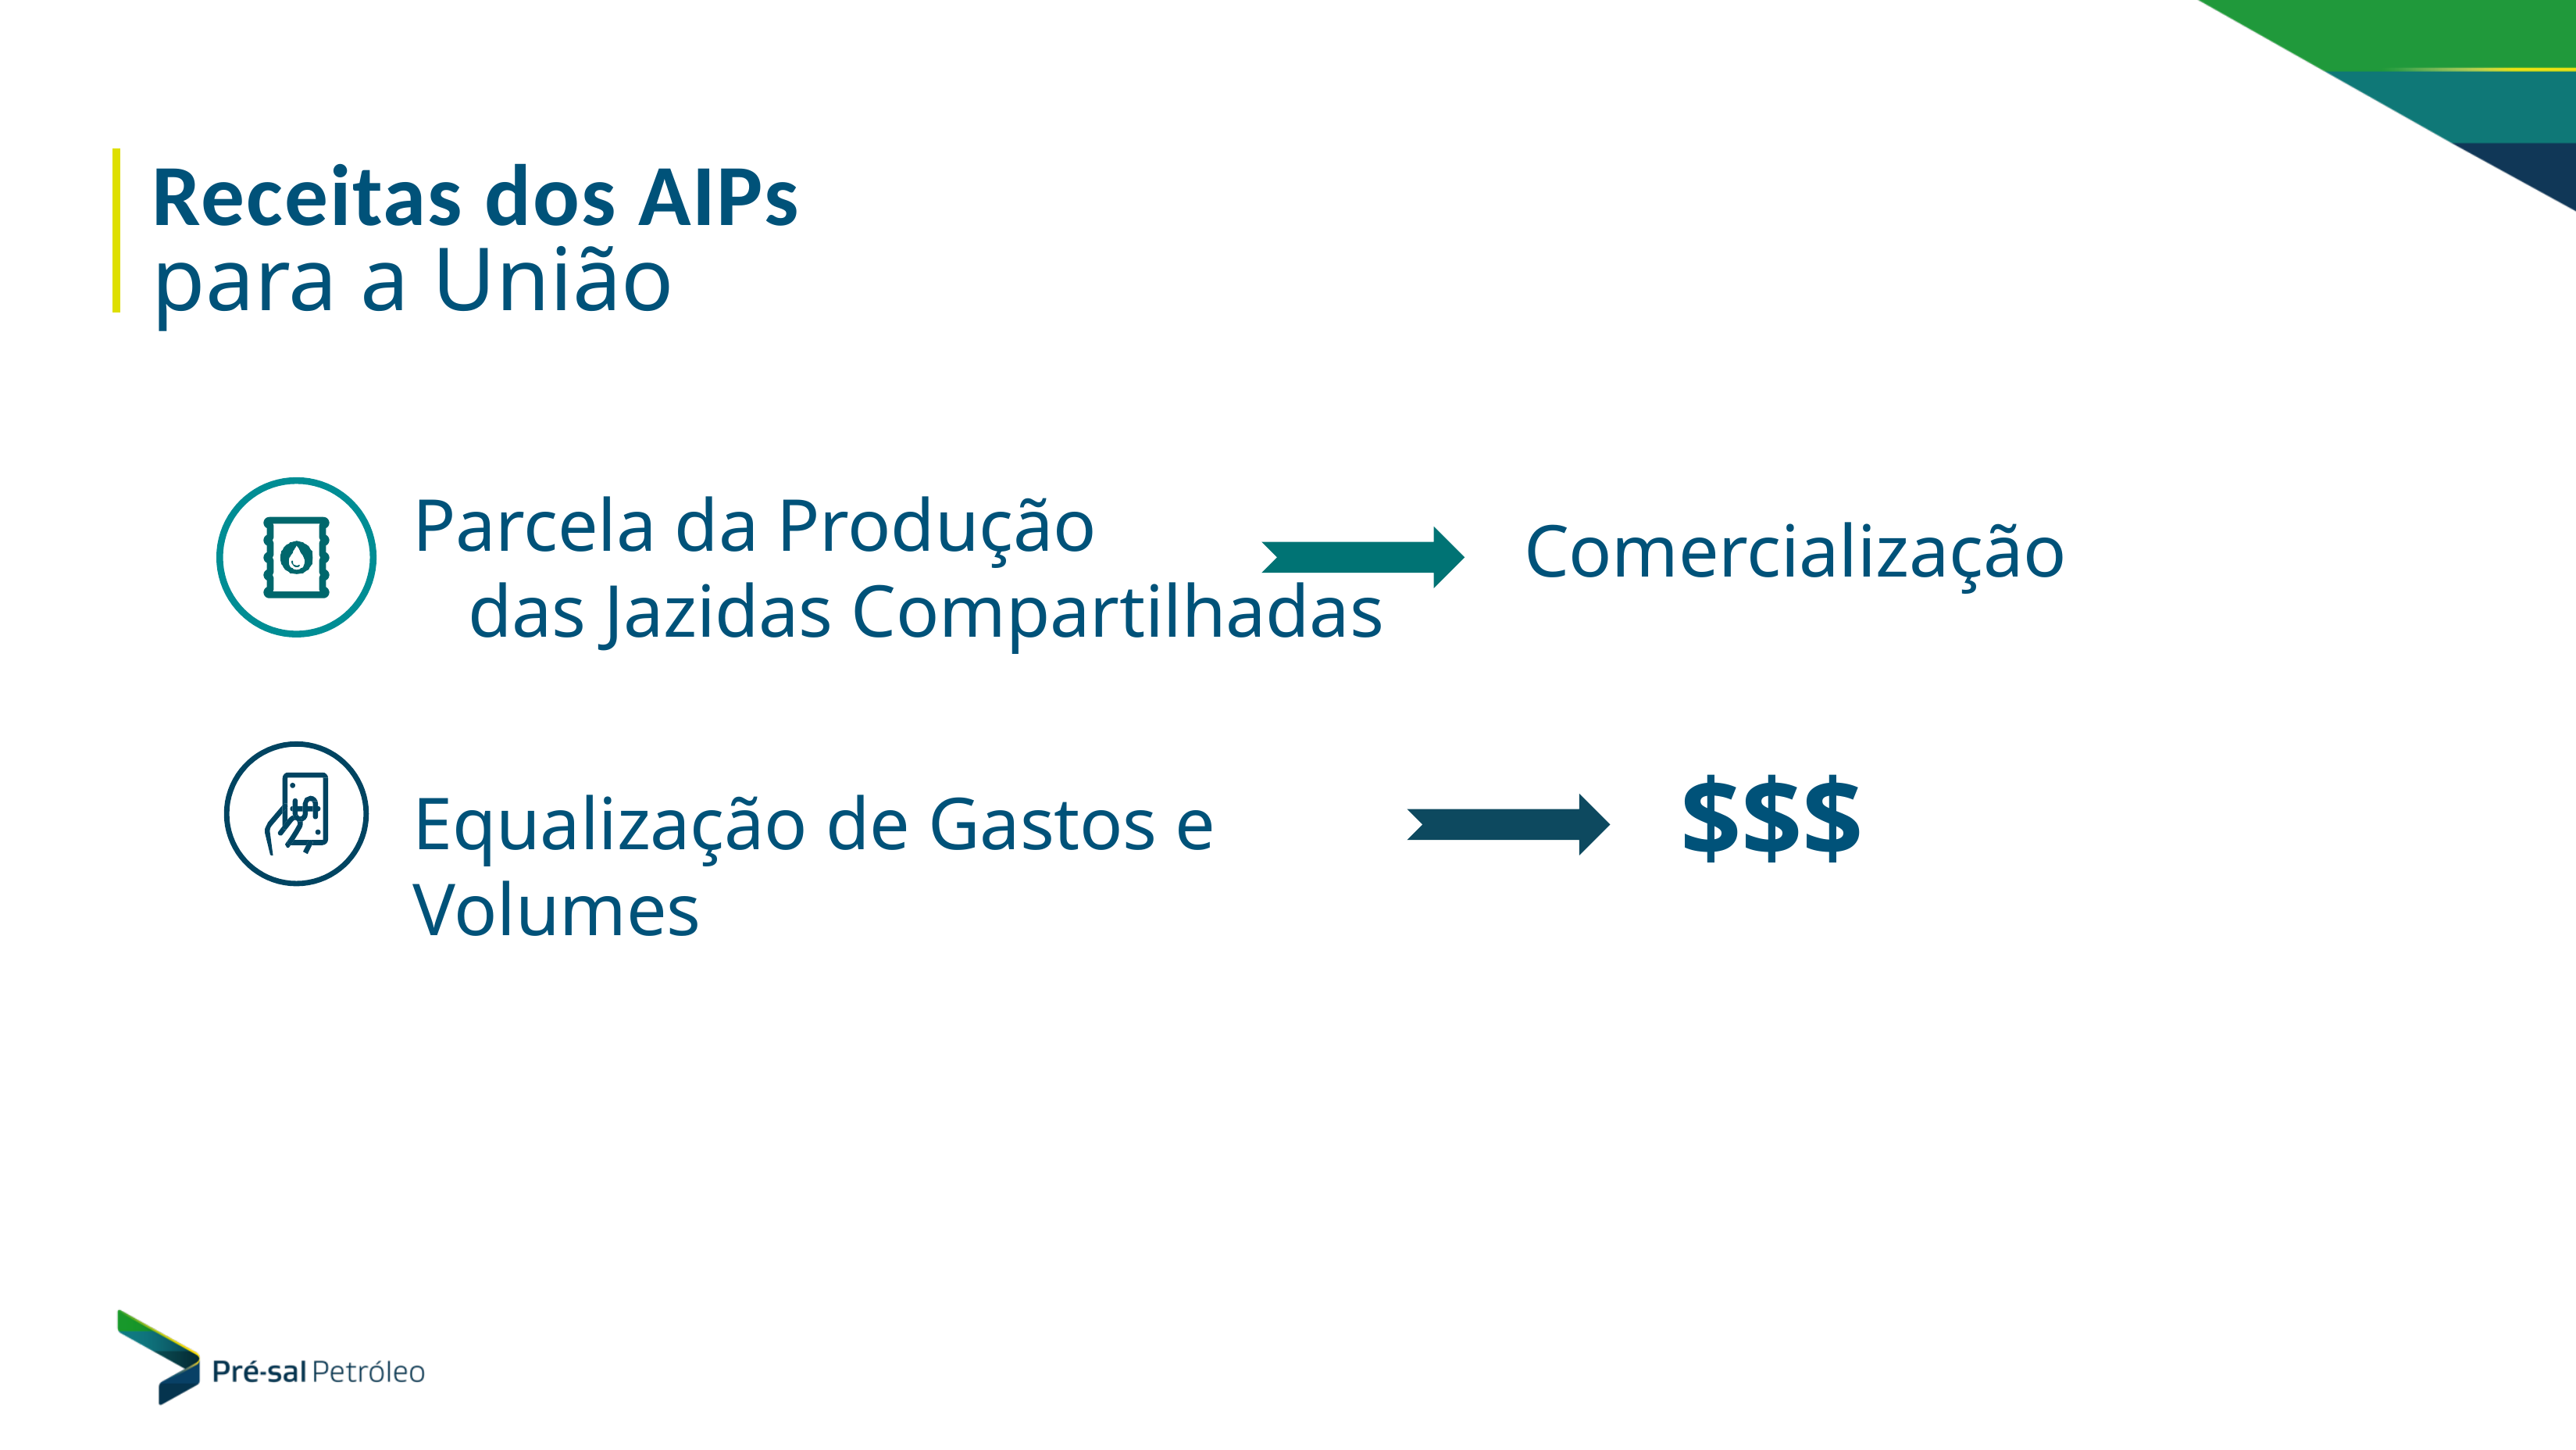

Receitas dos AIPs
para a União
Parcela da Produção das Jazidas Compartilhadas
Comercialização
$$$
Equalização de Gastos e Volumes